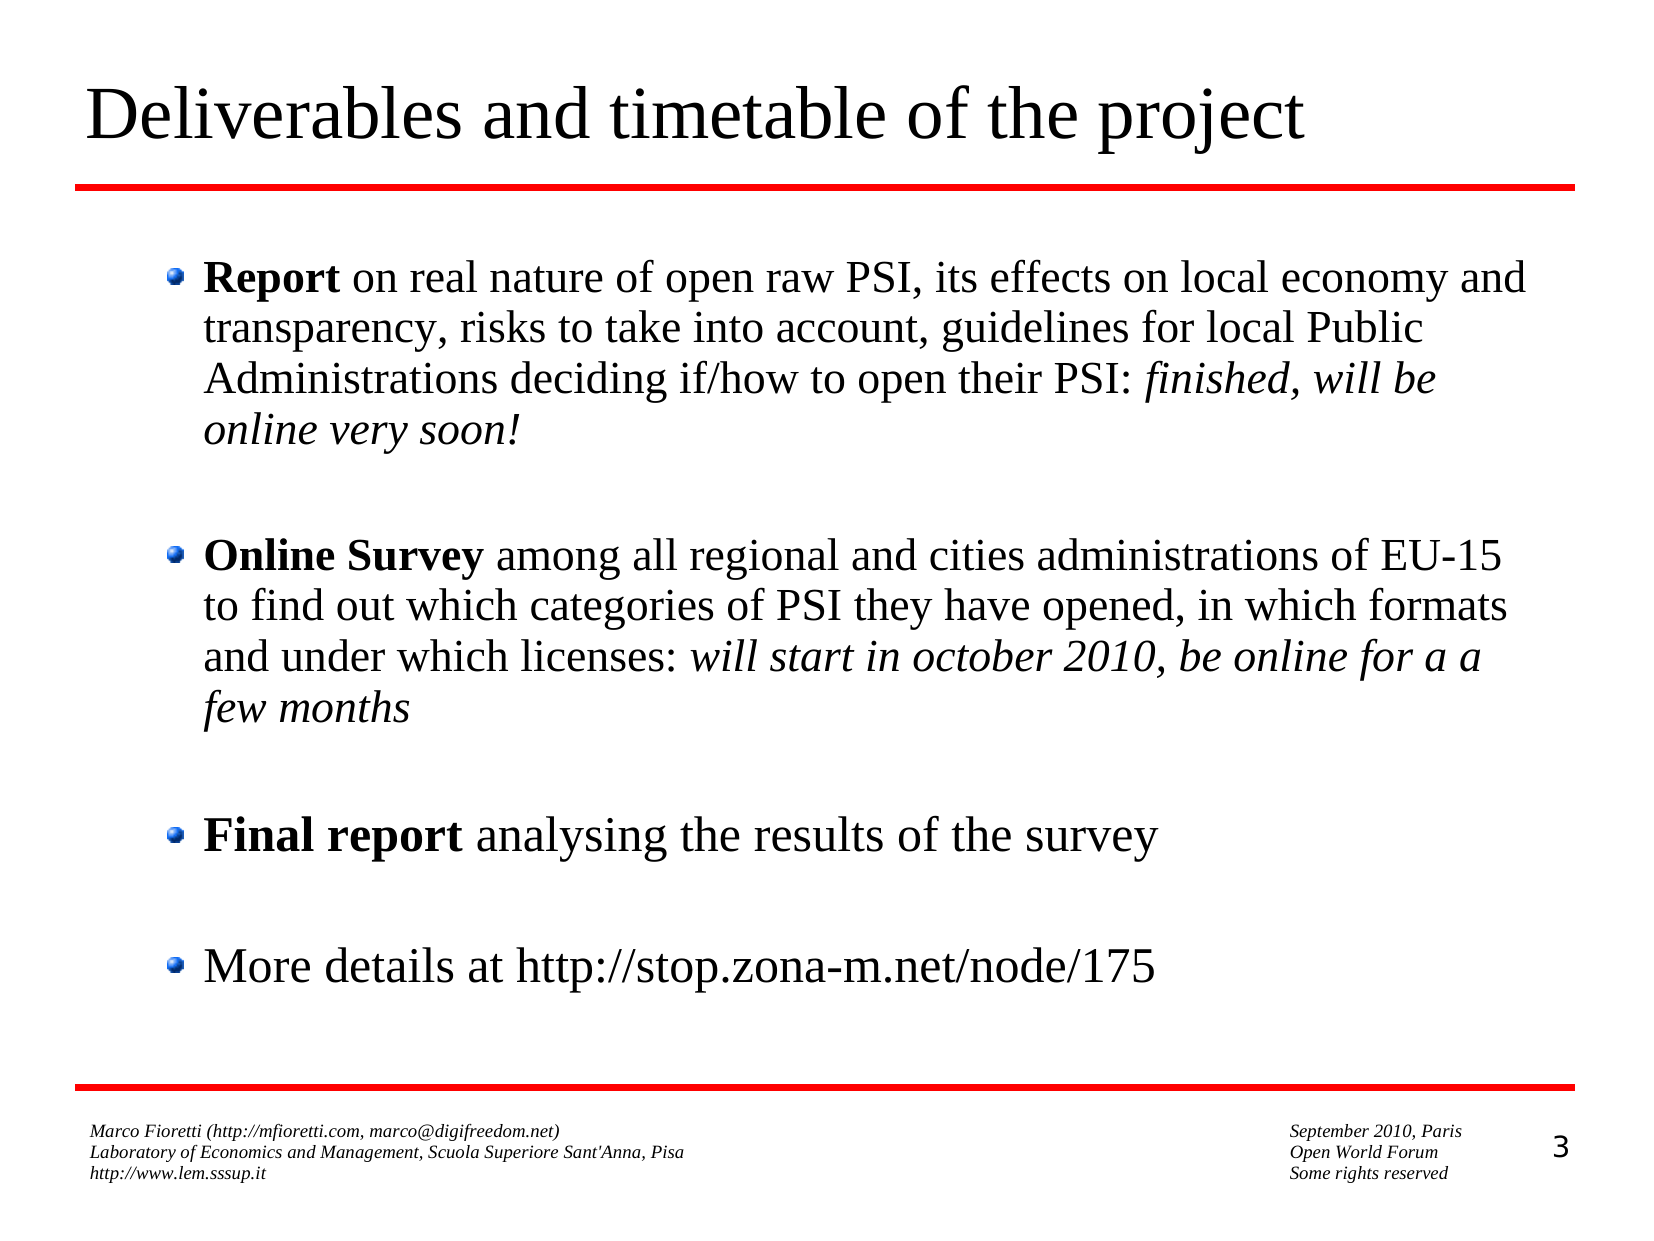

#
Deliverables and timetable of the project
Report on real nature of open raw PSI, its effects on local economy and transparency, risks to take into account, guidelines for local Public Administrations deciding if/how to open their PSI: finished, will be online very soon!
Online Survey among all regional and cities administrations of EU-15 to find out which categories of PSI they have opened, in which formats and under which licenses: will start in october 2010, be online for a a few months
Final report analysing the results of the survey
More details at http://stop.zona-m.net/node/175
Marco Fioretti (http://mfioretti.com, marco@digifreedom.net) 							September 2010, Paris
Laboratory of Economics and Management, Scuola Superiore Sant'Anna, Pisa									Open World Forum
http://www.lem.sssup.it														Some rights reserved
3